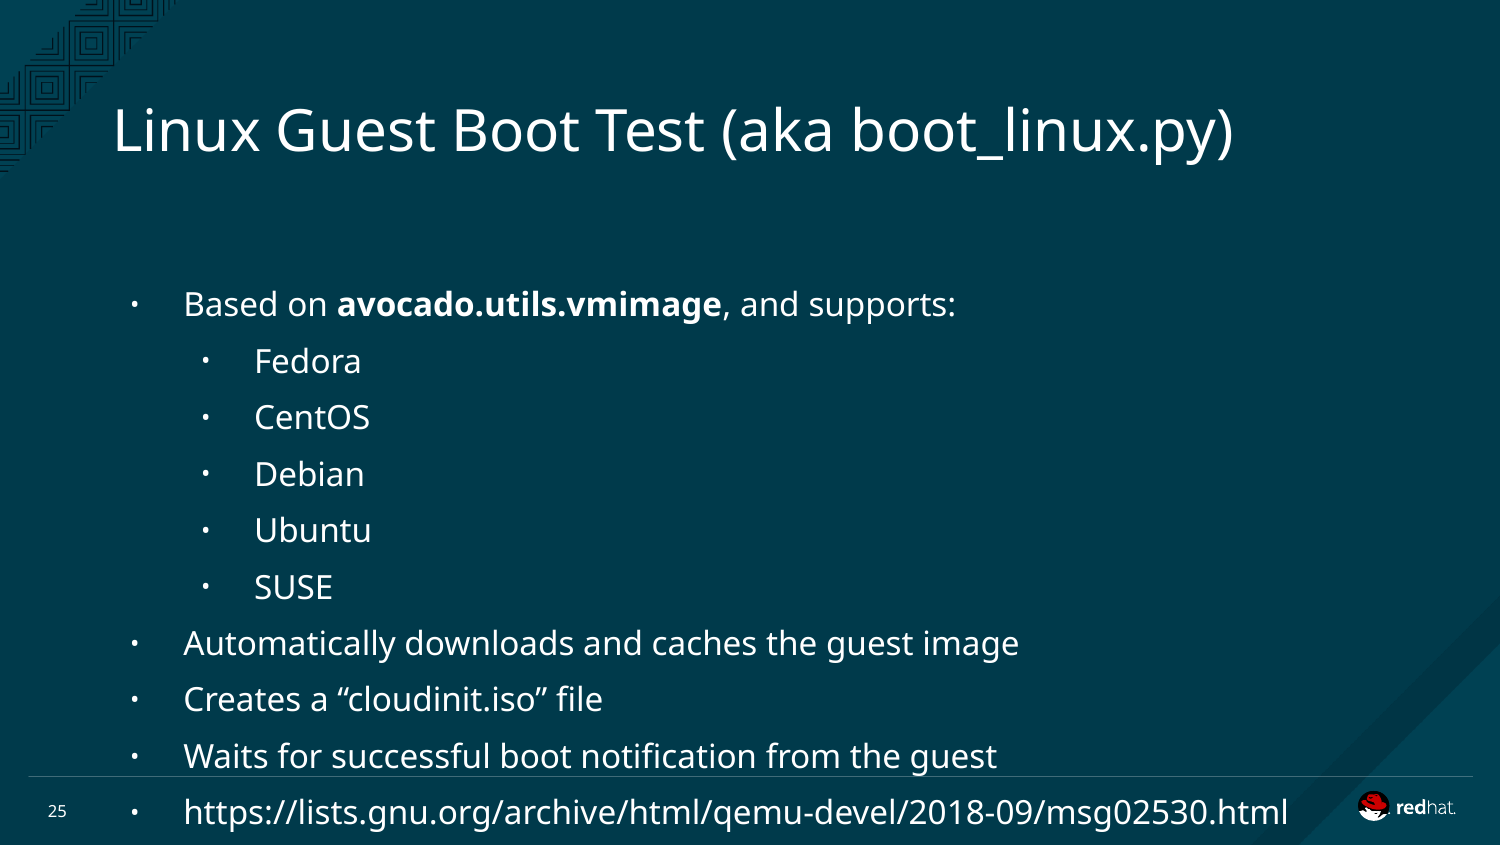

# Linux Guest Boot Test (aka boot_linux.py)
Based on avocado.utils.vmimage, and supports:
Fedora
CentOS
Debian
Ubuntu
SUSE
Automatically downloads and caches the guest image
Creates a “cloudinit.iso” file
Waits for successful boot notification from the guest
https://lists.gnu.org/archive/html/qemu-devel/2018-09/msg02530.html
25